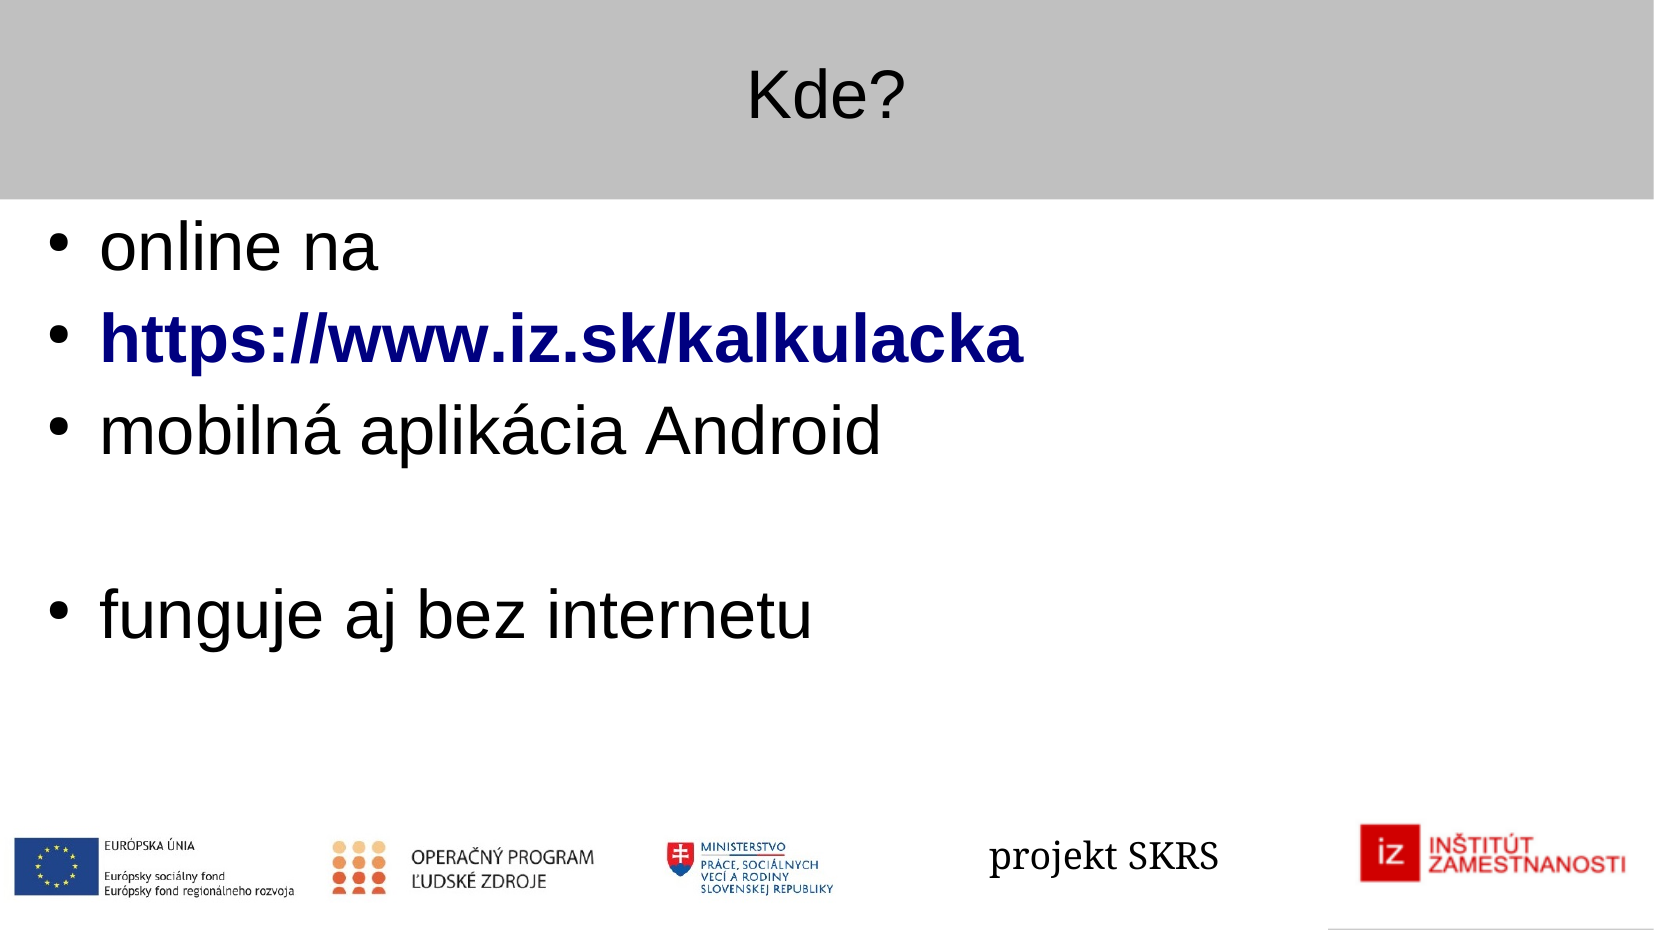

# Kde?
online na
https://www.iz.sk/kalkulacka
mobilná aplikácia Android
funguje aj bez internetu